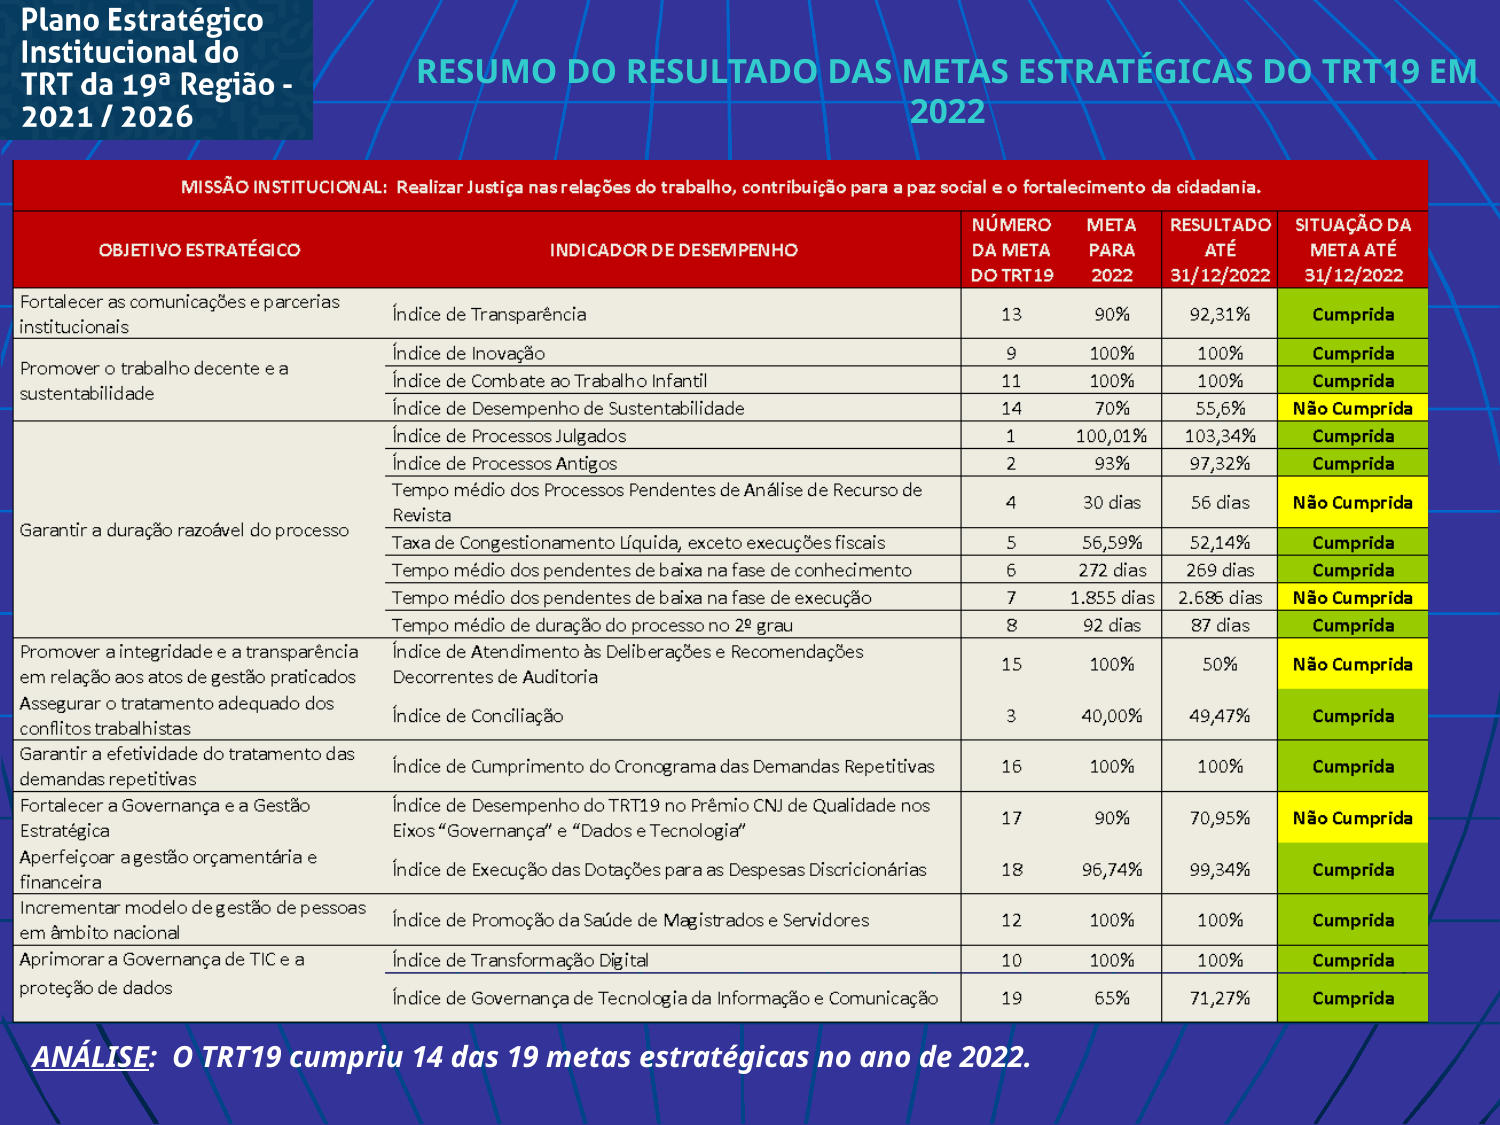

RESUMO DO RESULTADO DAS METAS ESTRATÉGICAS DO TRT19 EM 2022
ANÁLISE: O TRT19 cumpriu 14 das 19 metas estratégicas no ano de 2022.